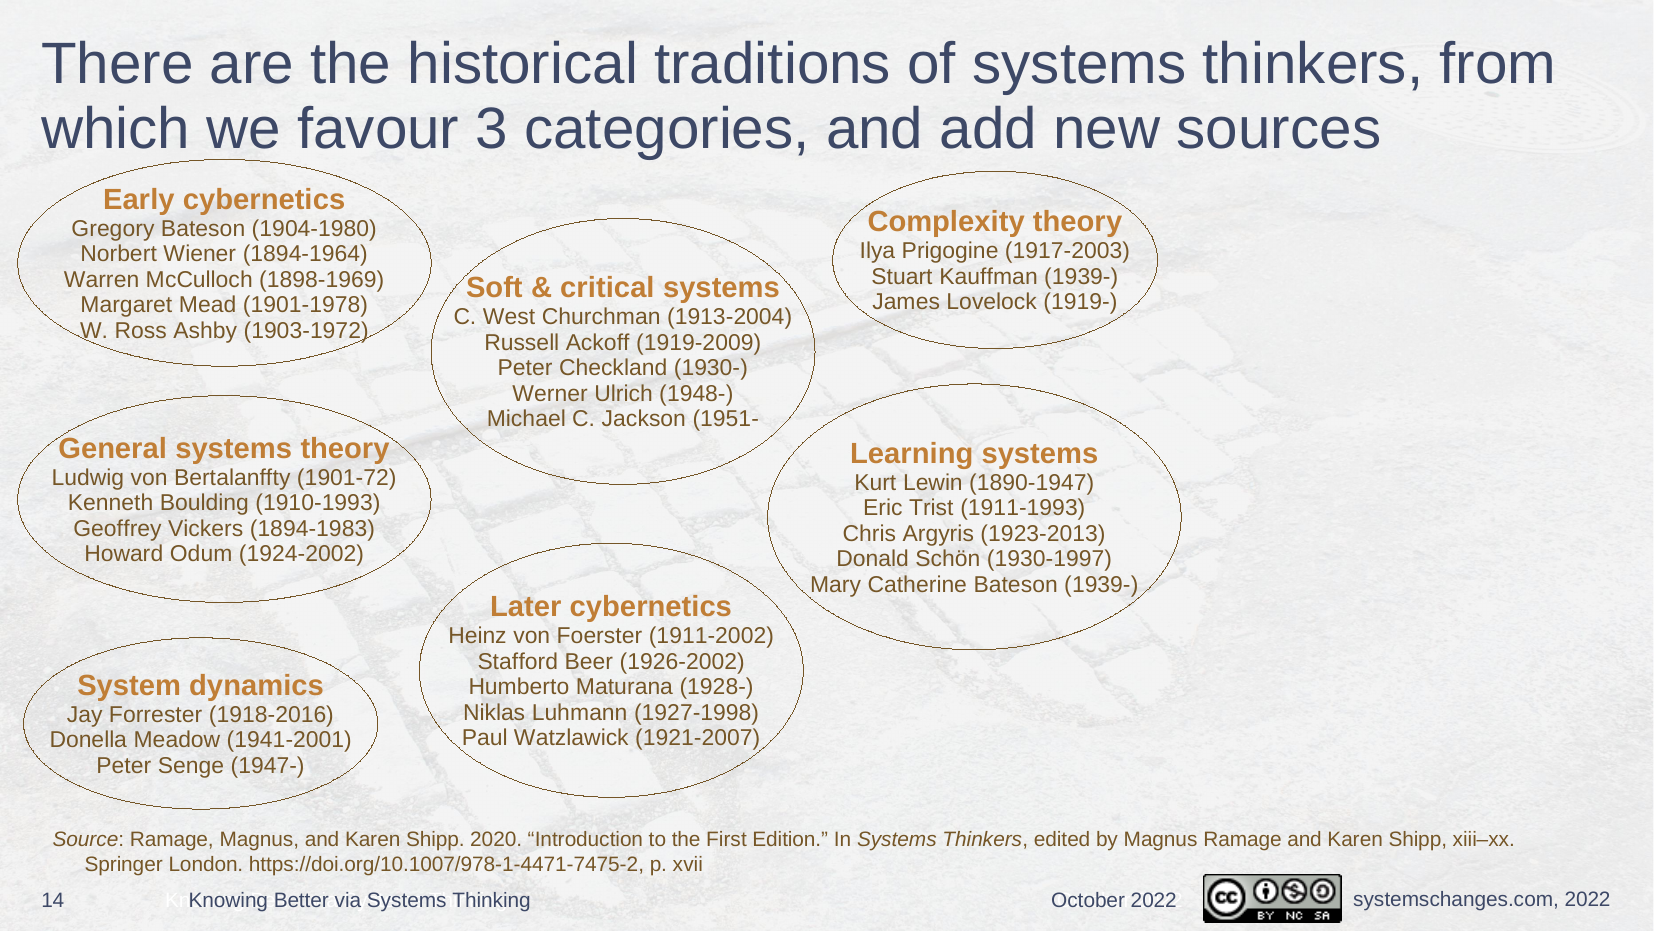

# There are the historical traditions of systems thinkers, from which we favour 3 categories, and add new sources
Early cybernetics
Gregory Bateson (1904-1980)
Norbert Wiener (1894-1964)
Warren McCulloch (1898-1969)
Margaret Mead (1901-1978)
W. Ross Ashby (1903-1972)
Complexity theory
Ilya Prigogine (1917-2003)
Stuart Kauffman (1939-)
James Lovelock (1919-)
Soft & critical systems
C. West Churchman (1913-2004)
Russell Ackoff (1919-2009)
Peter Checkland (1930-)
Werner Ulrich (1948-)
Michael C. Jackson (1951-
Learning systems
Kurt Lewin (1890-1947)
Eric Trist (1911-1993)
Chris Argyris (1923-2013)
Donald Schön (1930-1997)
Mary Catherine Bateson (1939-)
General systems theory
Ludwig von Bertalanffty (1901-72)
Kenneth Boulding (1910-1993)
Geoffrey Vickers (1894-1983)
Howard Odum (1924-2002)
Later cybernetics
Heinz von Foerster (1911-2002)
Stafford Beer (1926-2002)
Humberto Maturana (1928-)
Niklas Luhmann (1927-1998)
Paul Watzlawick (1921-2007)
System dynamics
Jay Forrester (1918-2016)
Donella Meadow (1941-2001)
Peter Senge (1947-)
Source: Ramage, Magnus, and Karen Shipp. 2020. “Introduction to the First Edition.” In Systems Thinkers, edited by Magnus Ramage and Karen Shipp, xiii–xx. Springer London. https://doi.org/10.1007/978-1-4471-7475-2, p. xvii
Knowing Better via Systems Thinking
October 2022